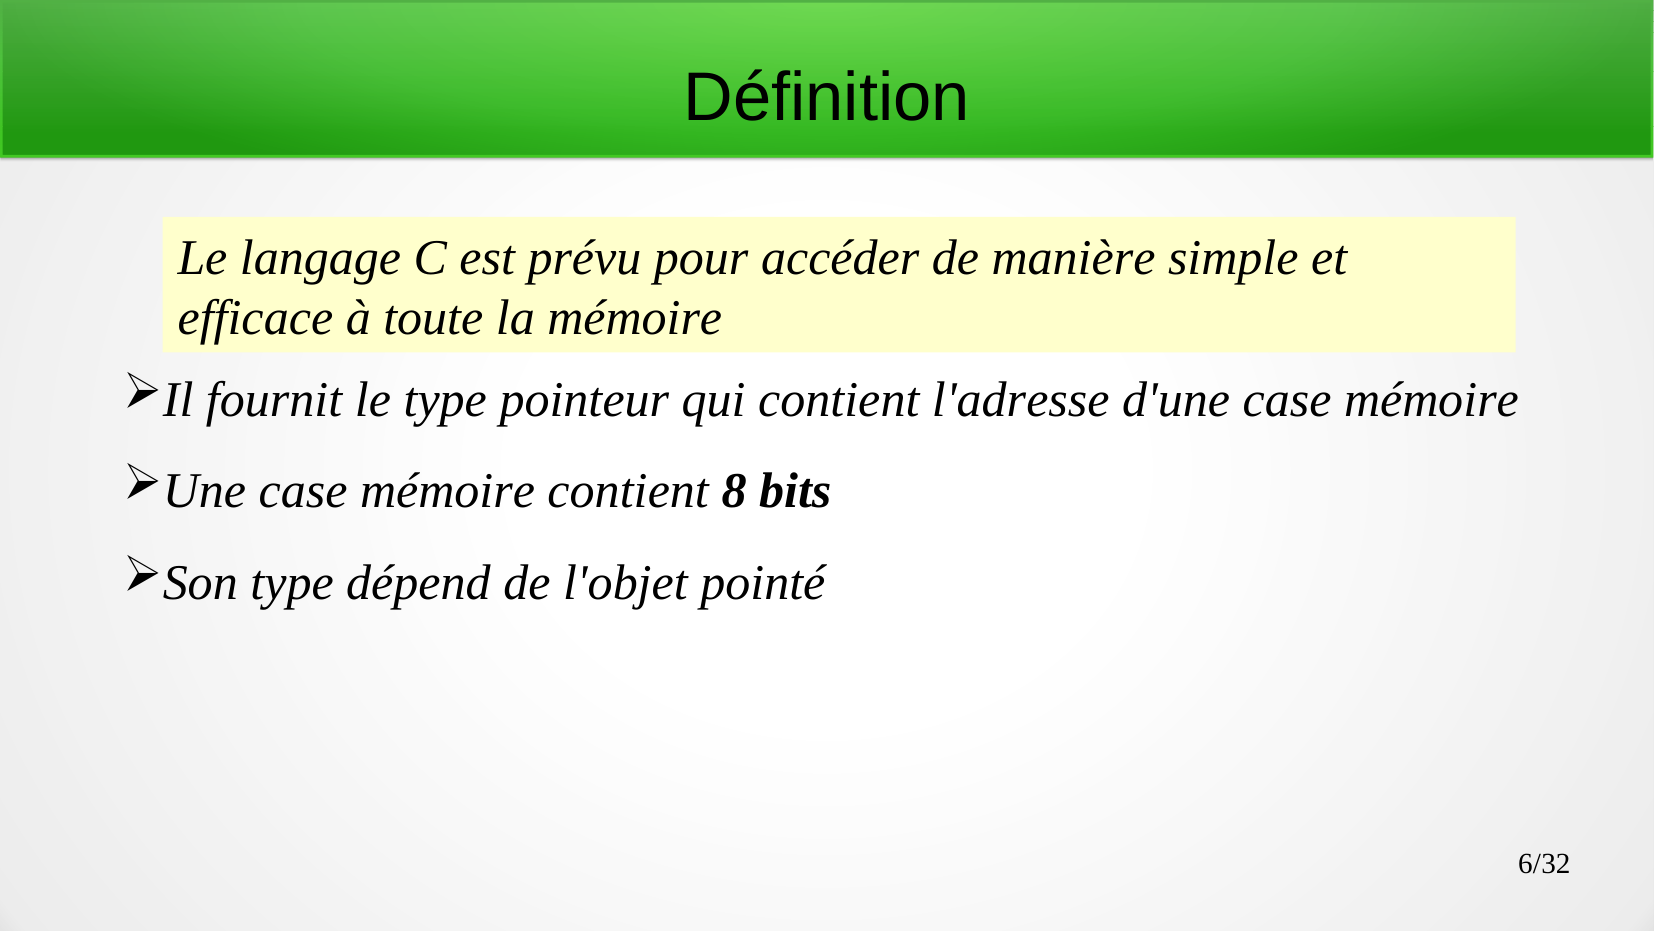

# Définition
Le langage C est prévu pour accéder de manière simple et efficace à toute la mémoire
Il fournit le type pointeur qui contient l'adresse d'une case mémoire
Une case mémoire contient 8 bits
Son type dépend de l'objet pointé
6